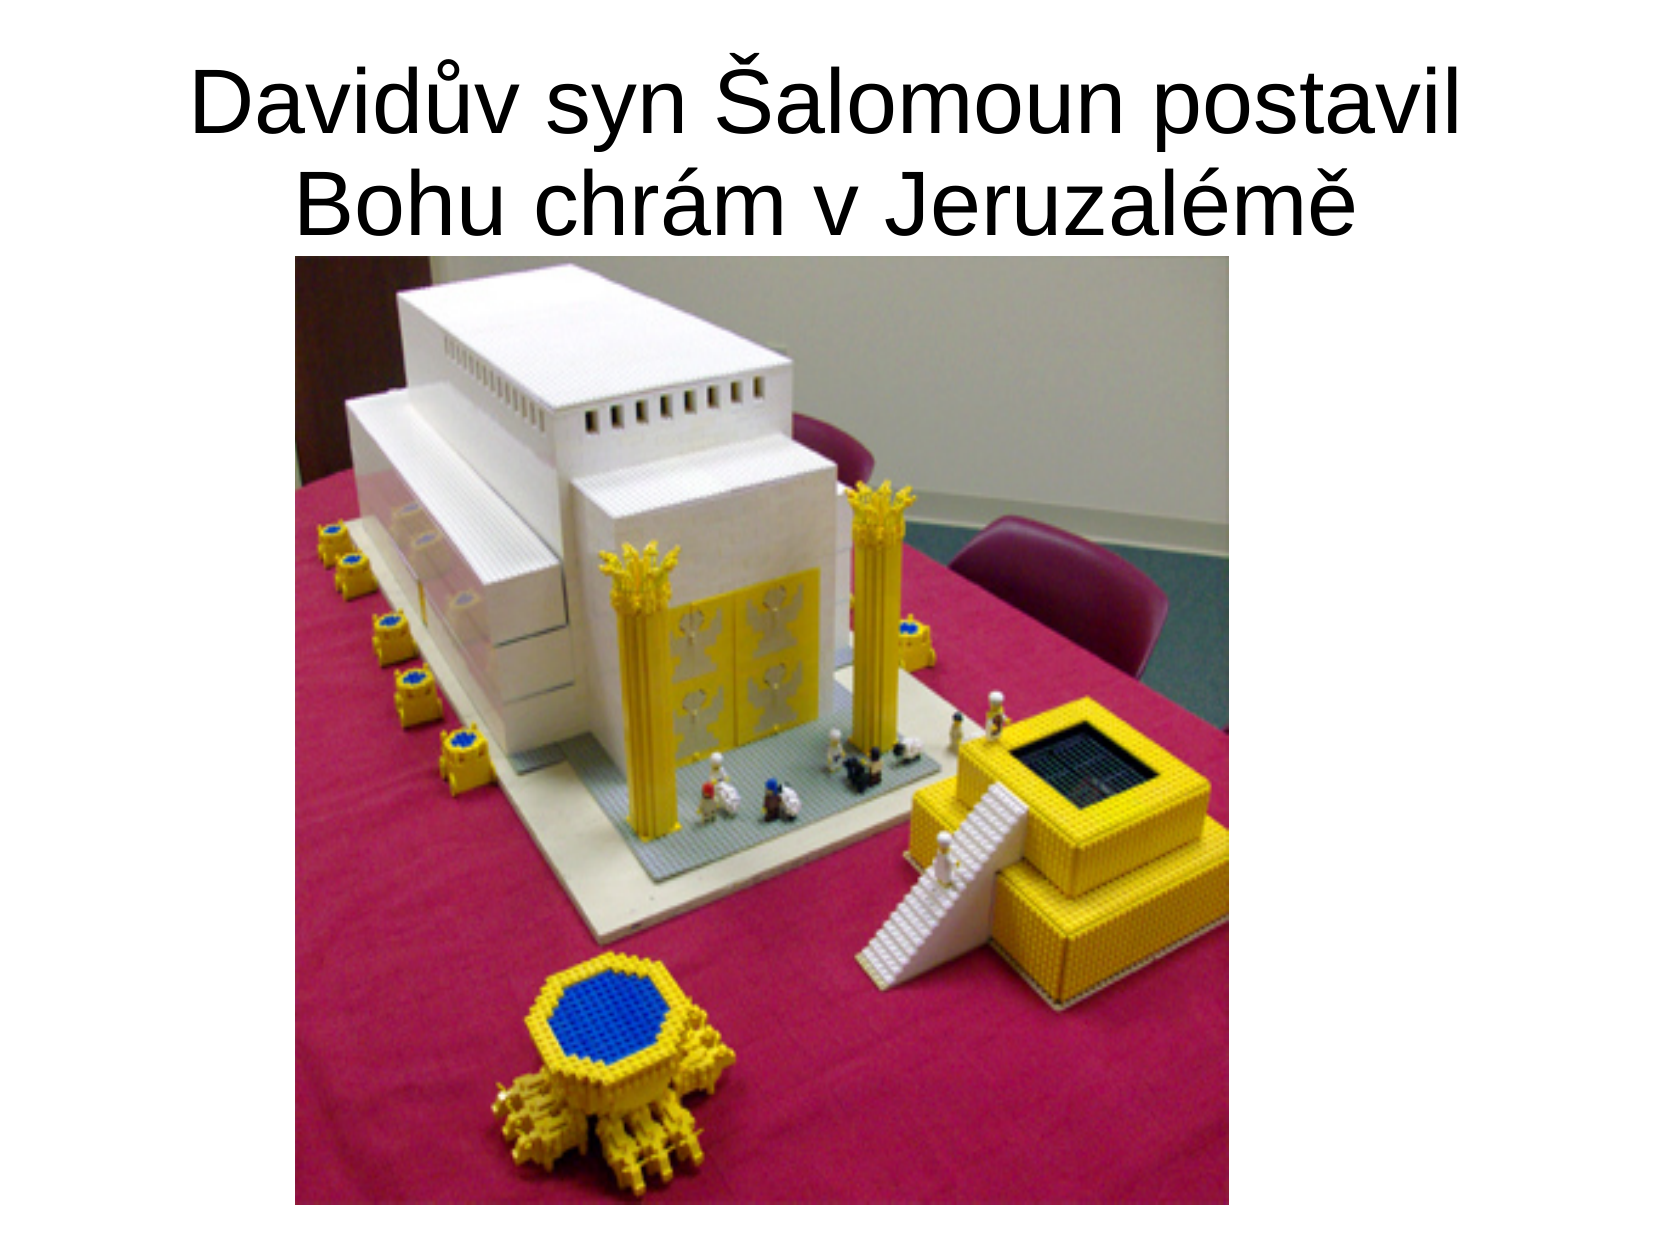

# Davidův syn Šalomoun postavil Bohu chrám v Jeruzalémě